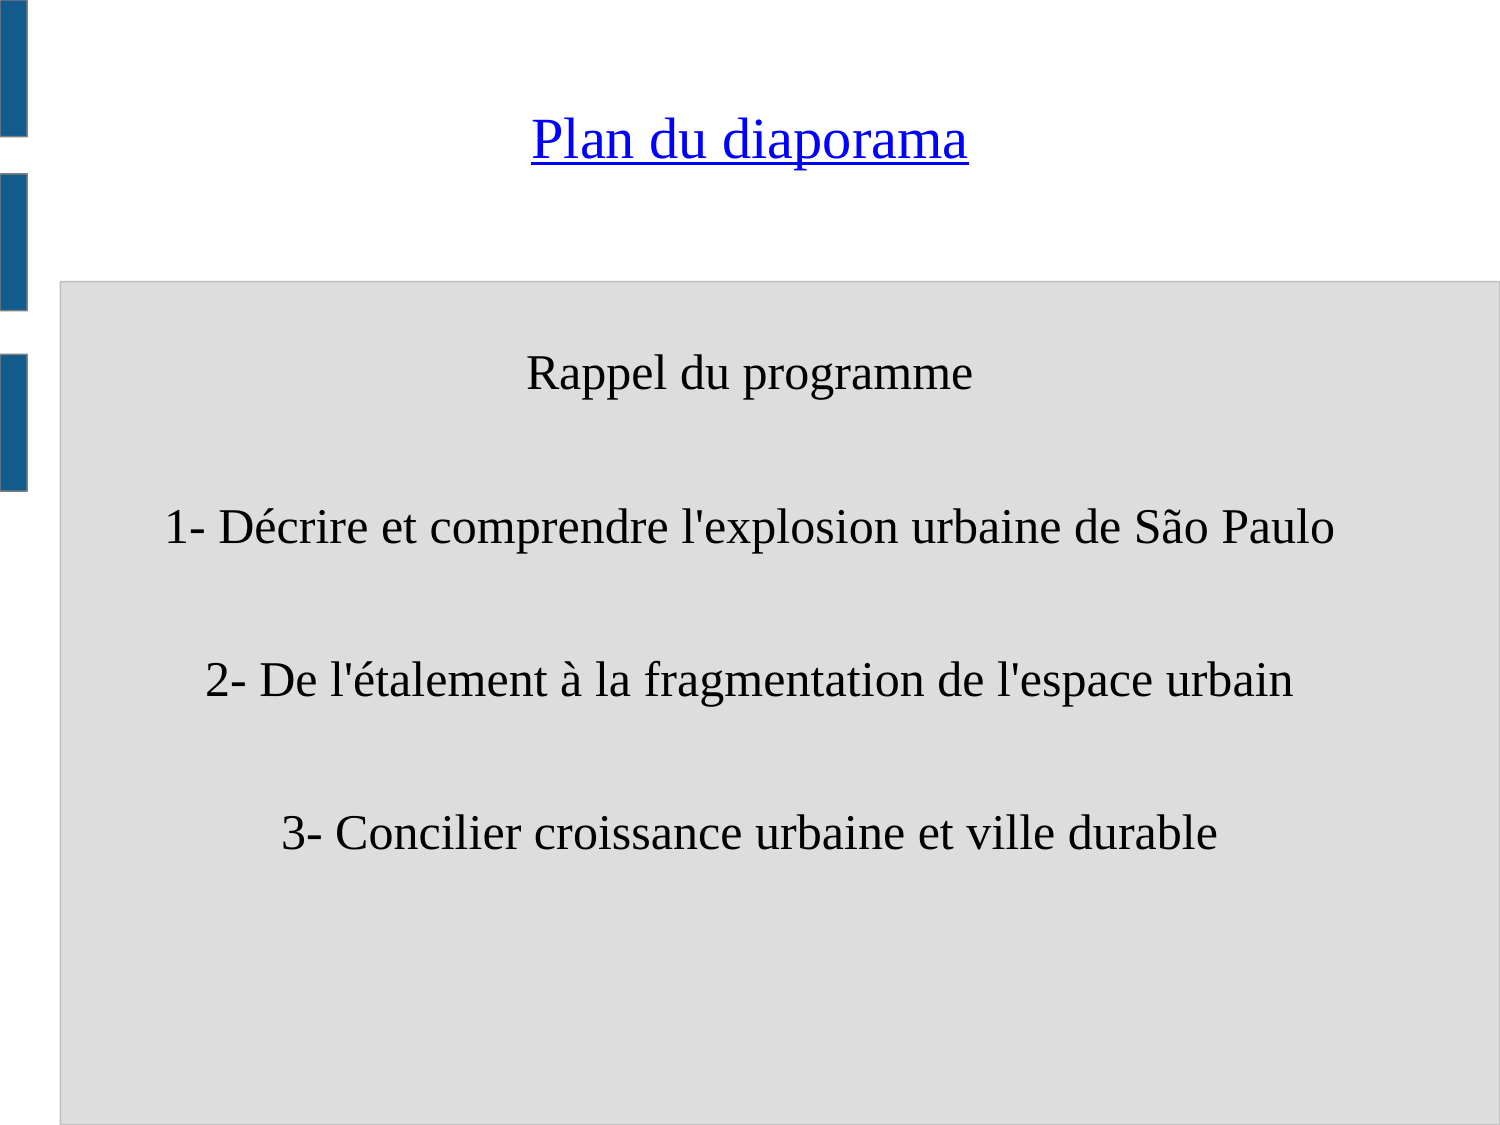

Plan du diaporama
Rappel du programme
1- Décrire et comprendre l'explosion urbaine de São Paulo
2- De l'étalement à la fragmentation de l'espace urbain
3- Concilier croissance urbaine et ville durable